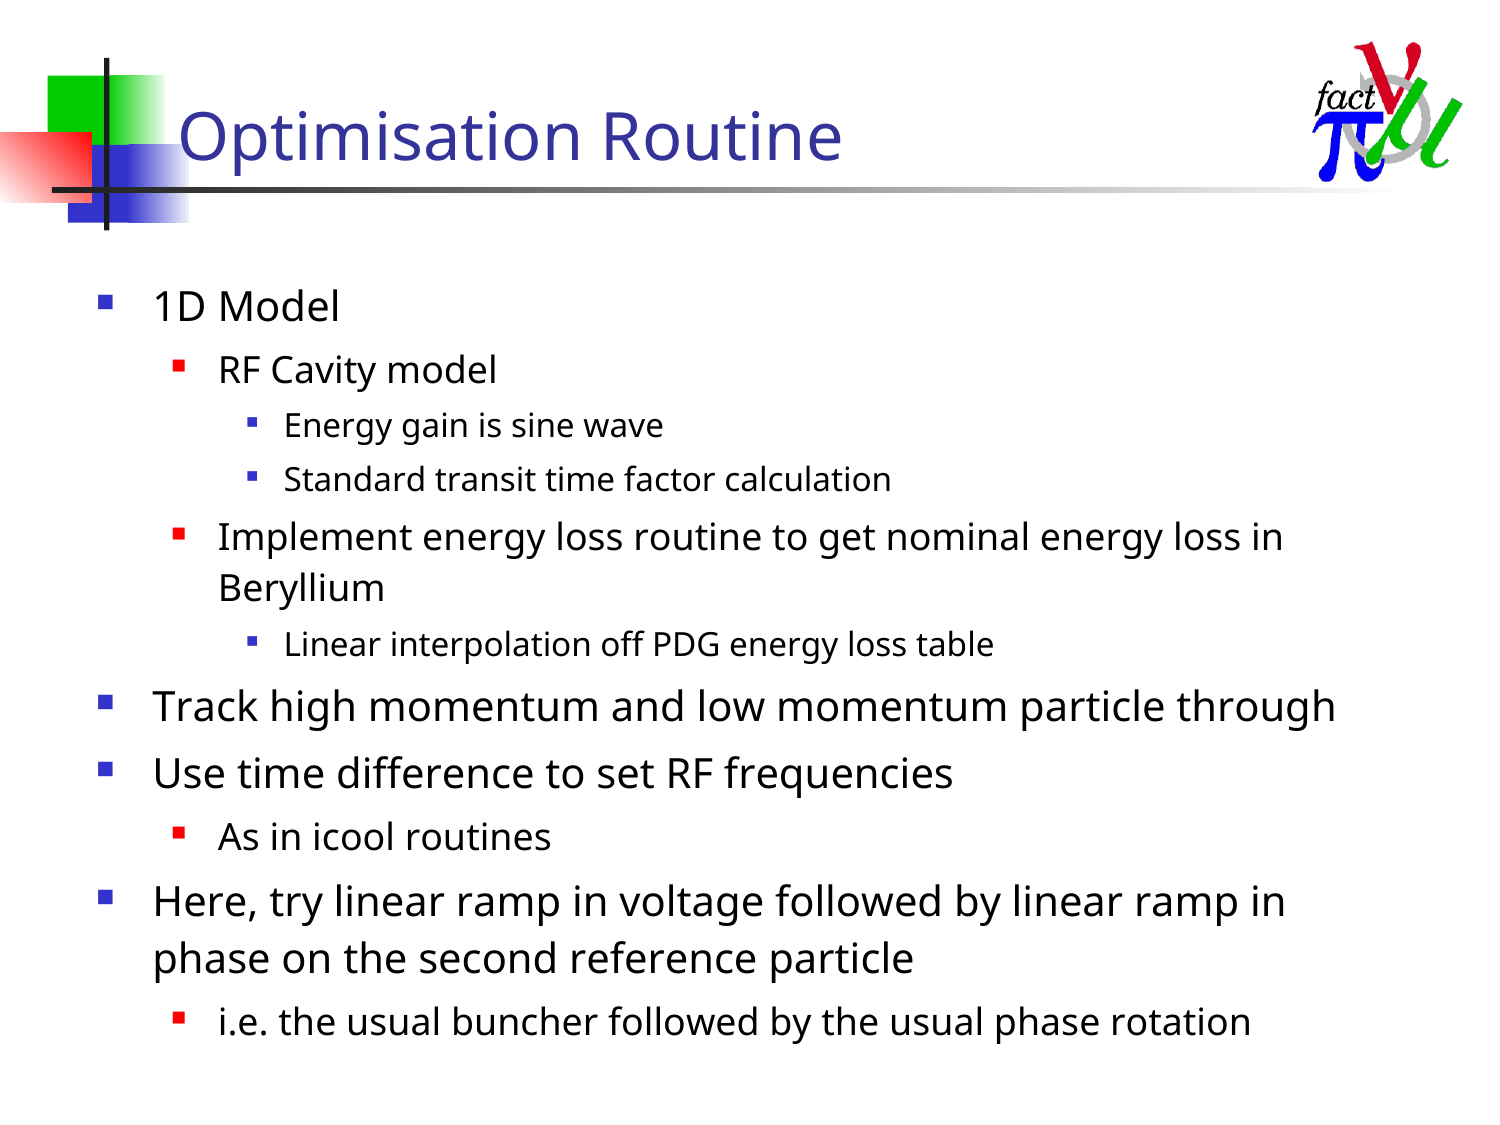

# Optimisation Routine
1D Model
RF Cavity model
Energy gain is sine wave
Standard transit time factor calculation
Implement energy loss routine to get nominal energy loss in Beryllium
Linear interpolation off PDG energy loss table
Track high momentum and low momentum particle through
Use time difference to set RF frequencies
As in icool routines
Here, try linear ramp in voltage followed by linear ramp in phase on the second reference particle
i.e. the usual buncher followed by the usual phase rotation